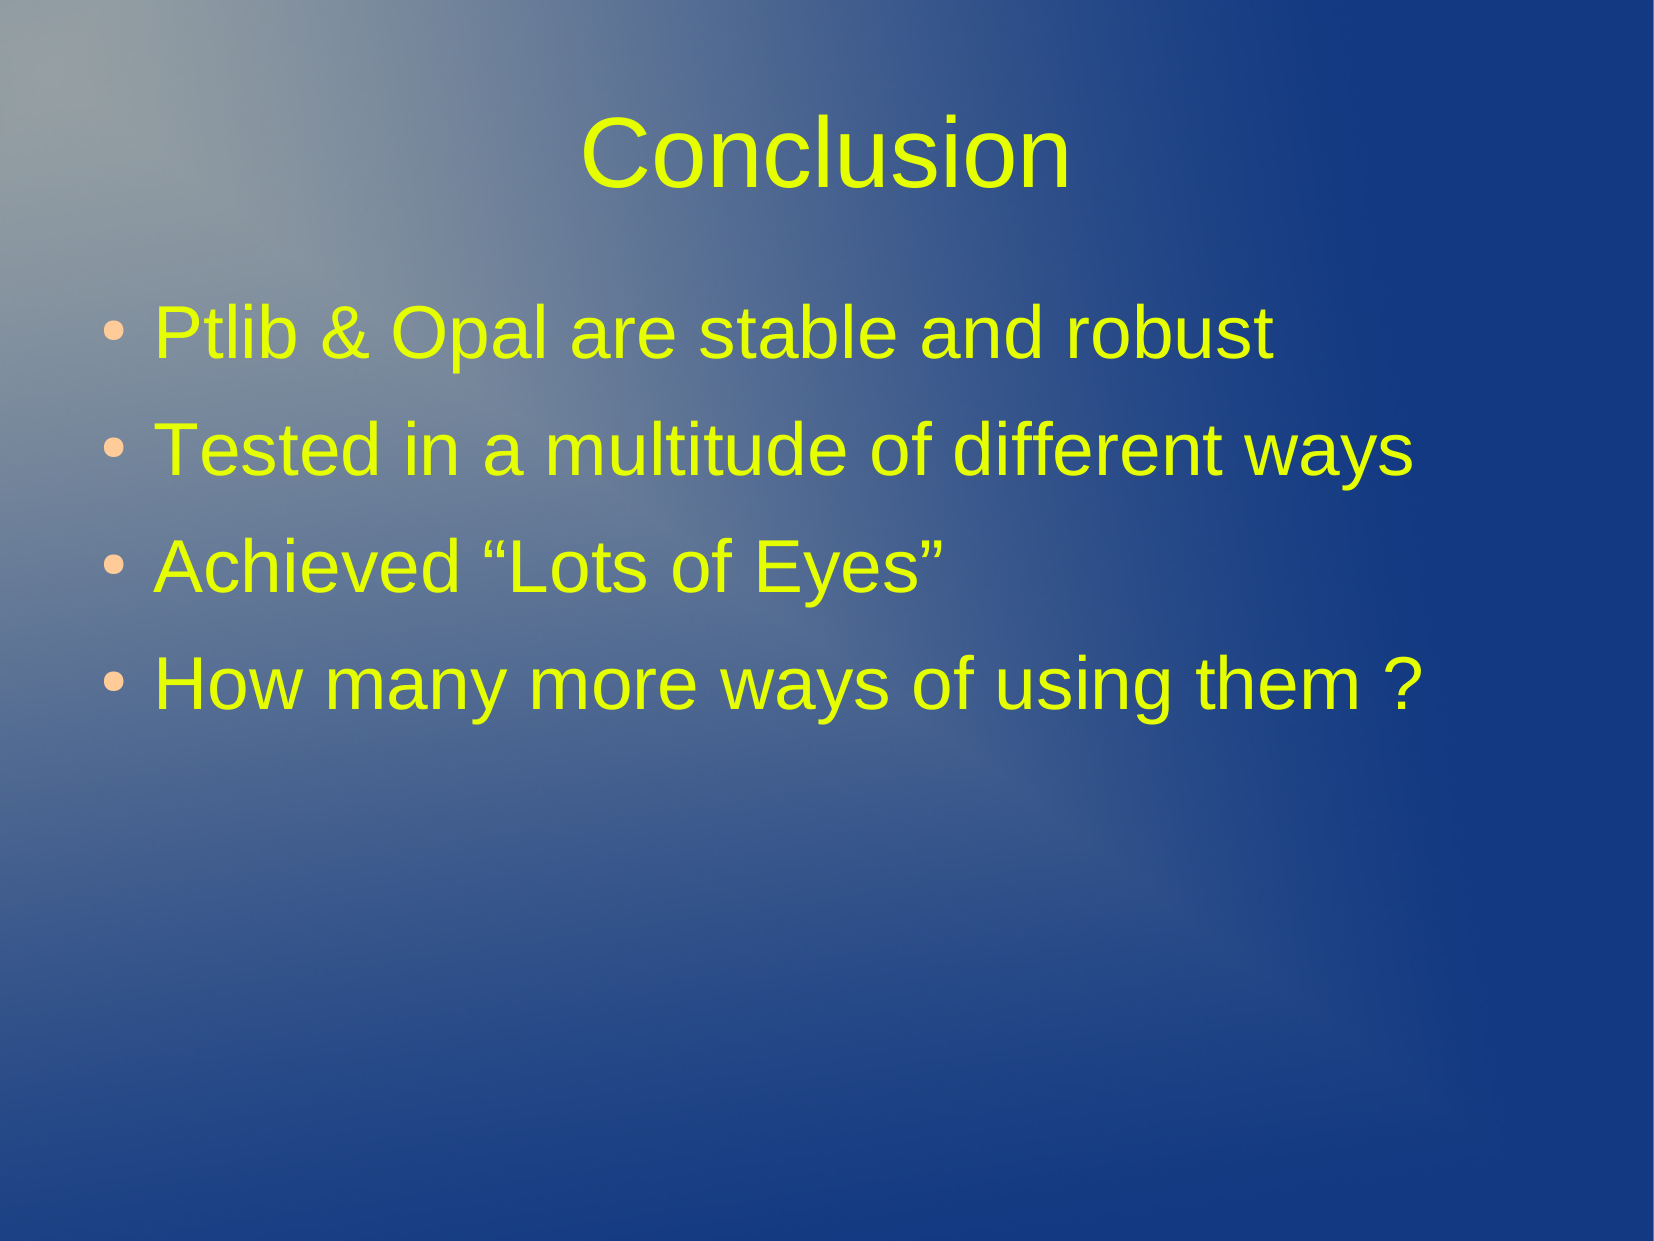

# Conclusion
Ptlib & Opal are stable and robust
Tested in a multitude of different ways
Achieved “Lots of Eyes”
How many more ways of using them ?